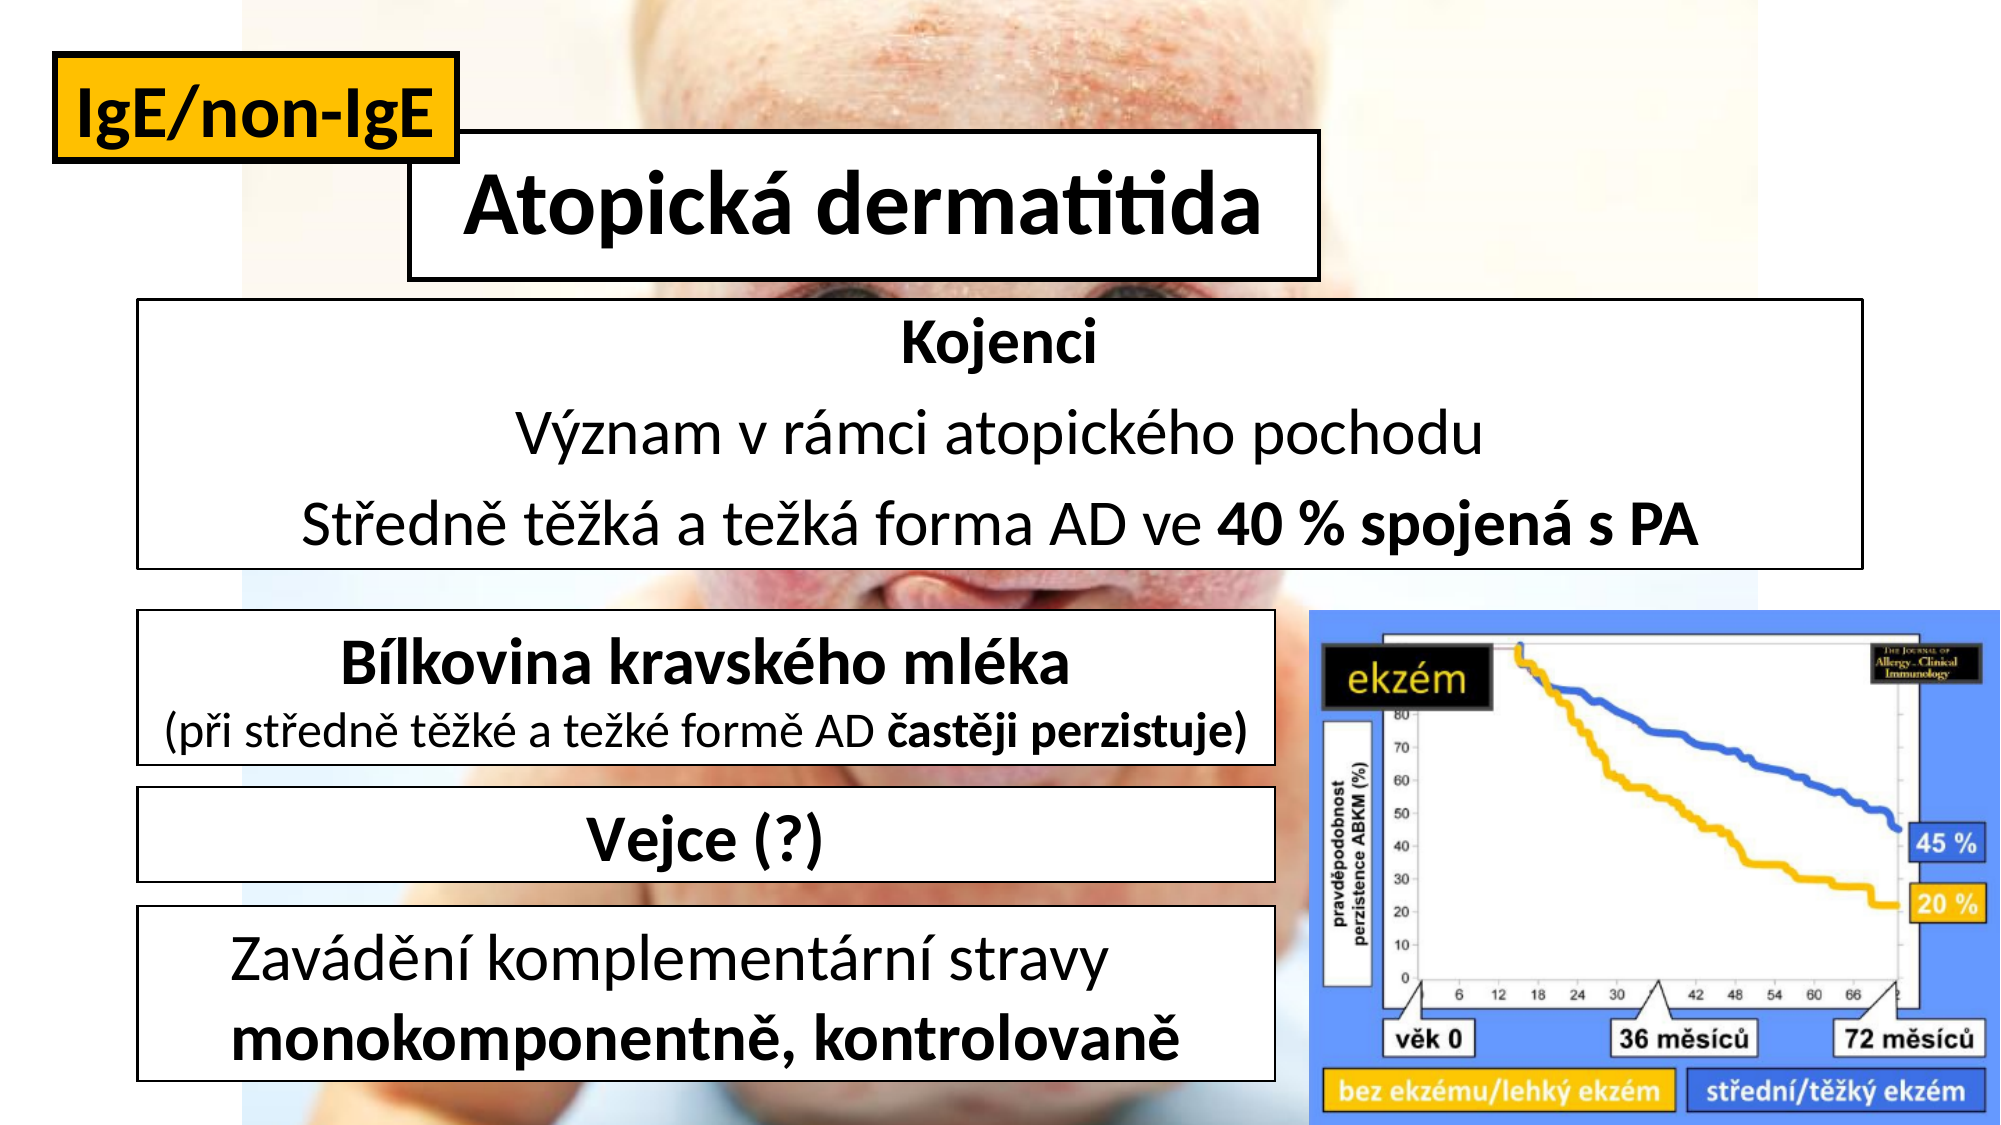

IgE/non-IgE
Atopická dermatitida
# Kojenci
Význam v rámci atopického pochodu
Středně těžká a težká forma AD ve 40 % spojená s PA
Bílkovina kravského mléka
(při středně těžké a težké formě AD častěji perzistuje)
Vejce (?)
Zavádění komplementární stravy monokomponentně, kontrolovaně